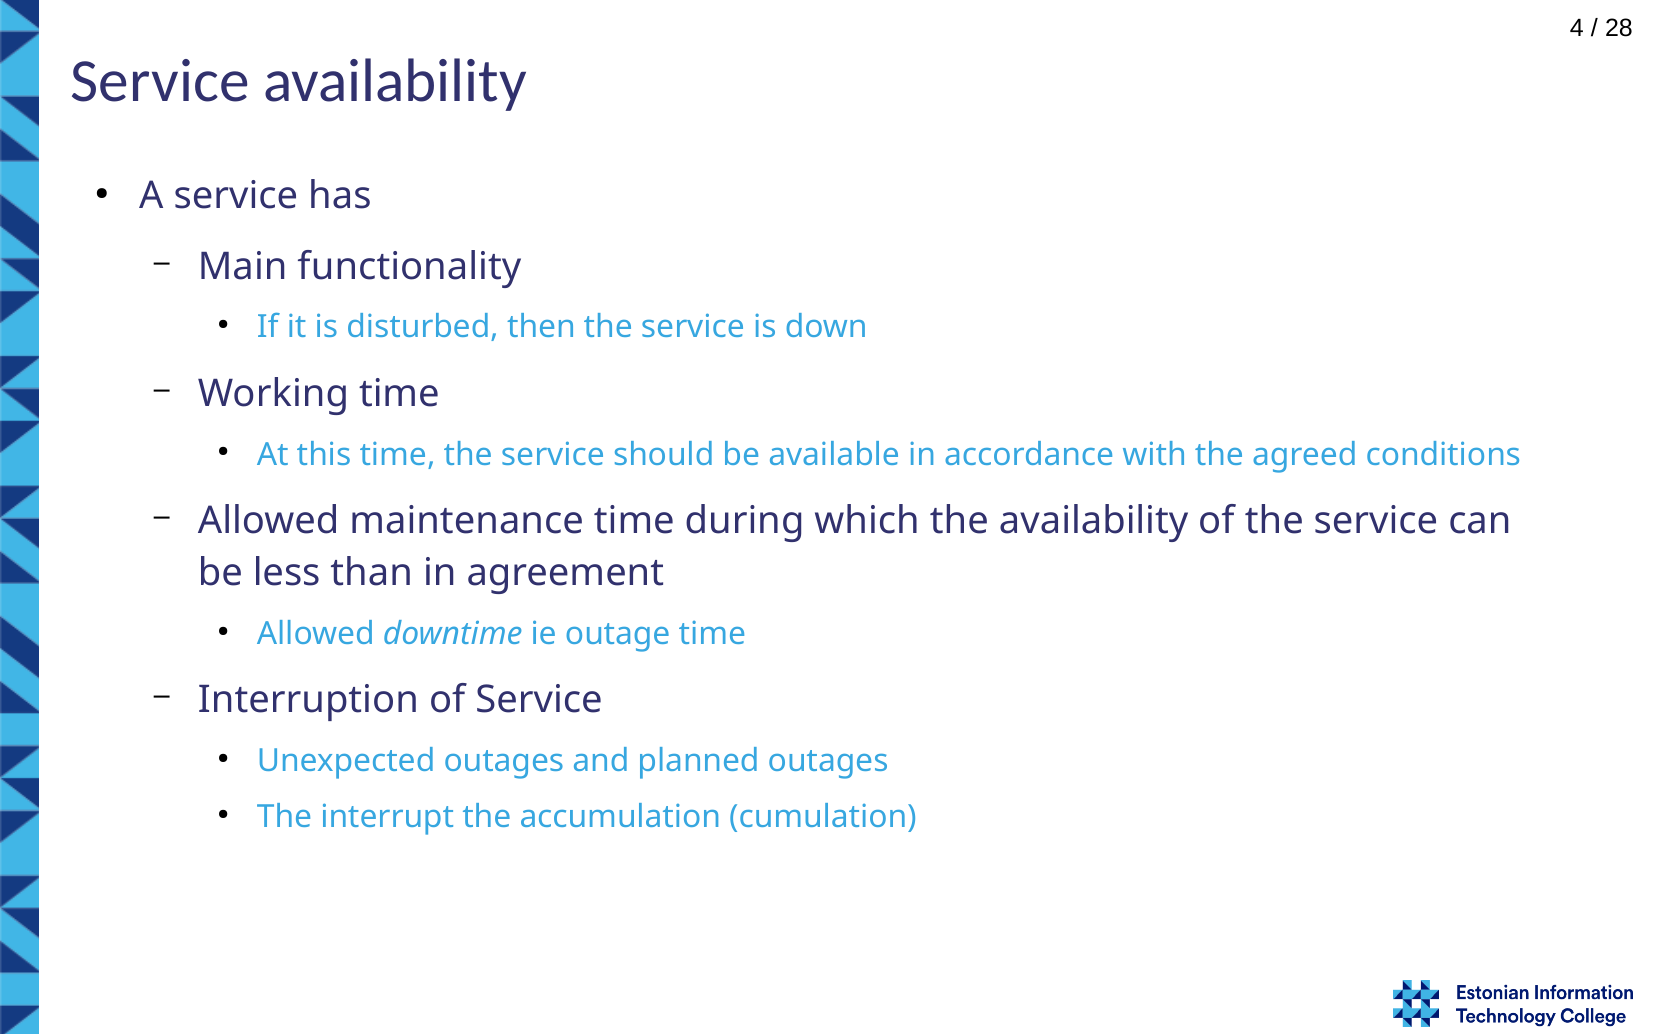

# Service availability
A service has
Main functionality
If it is disturbed, then the service is down
Working time
At this time, the service should be available in accordance with the agreed conditions
Allowed maintenance time during which the availability of the service can be less than in agreement
Allowed downtime ie outage time
Interruption of Service
Unexpected outages and planned outages
The interrupt the accumulation (cumulation)